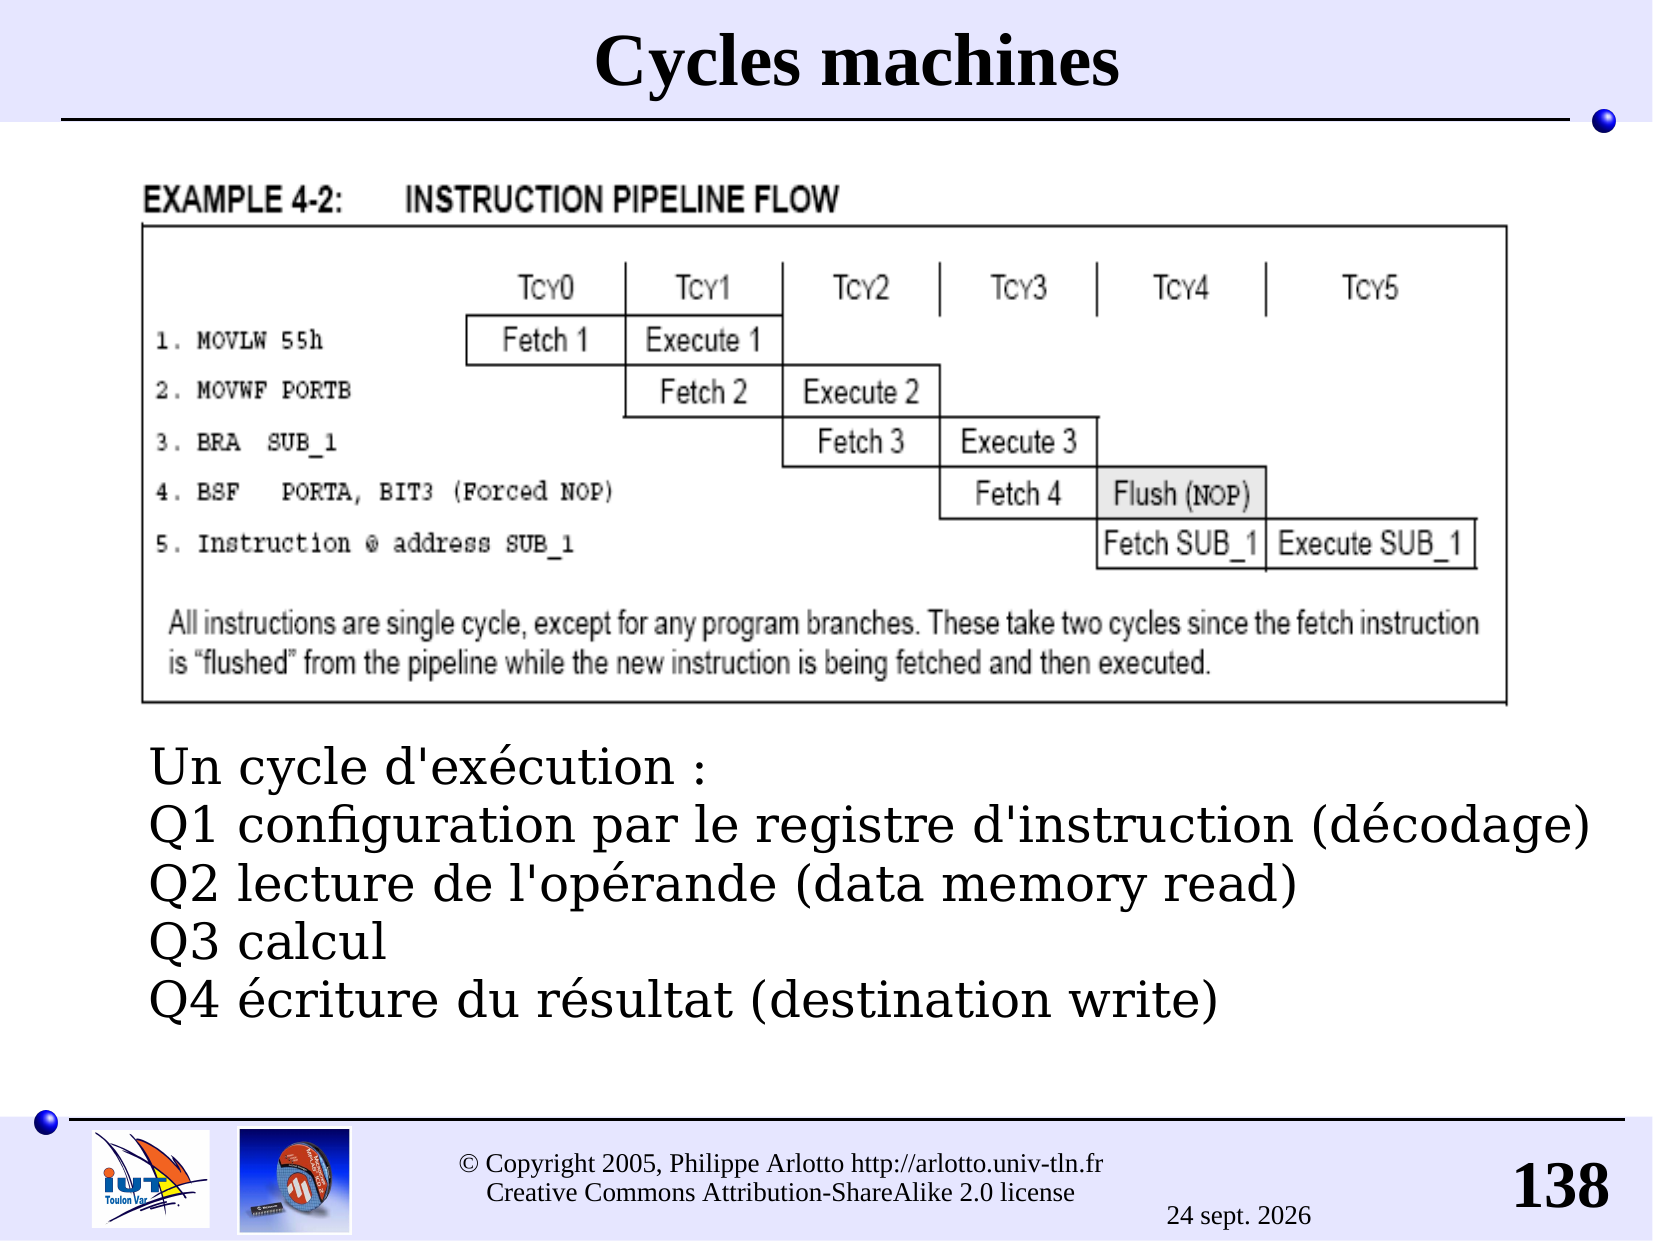

# Cycles machines
Un cycle d'exécution :
Q1 configuration par le registre d'instruction (décodage)
Q2 lecture de l'opérande (data memory read)
Q3 calcul
Q4 écriture du résultat (destination write)